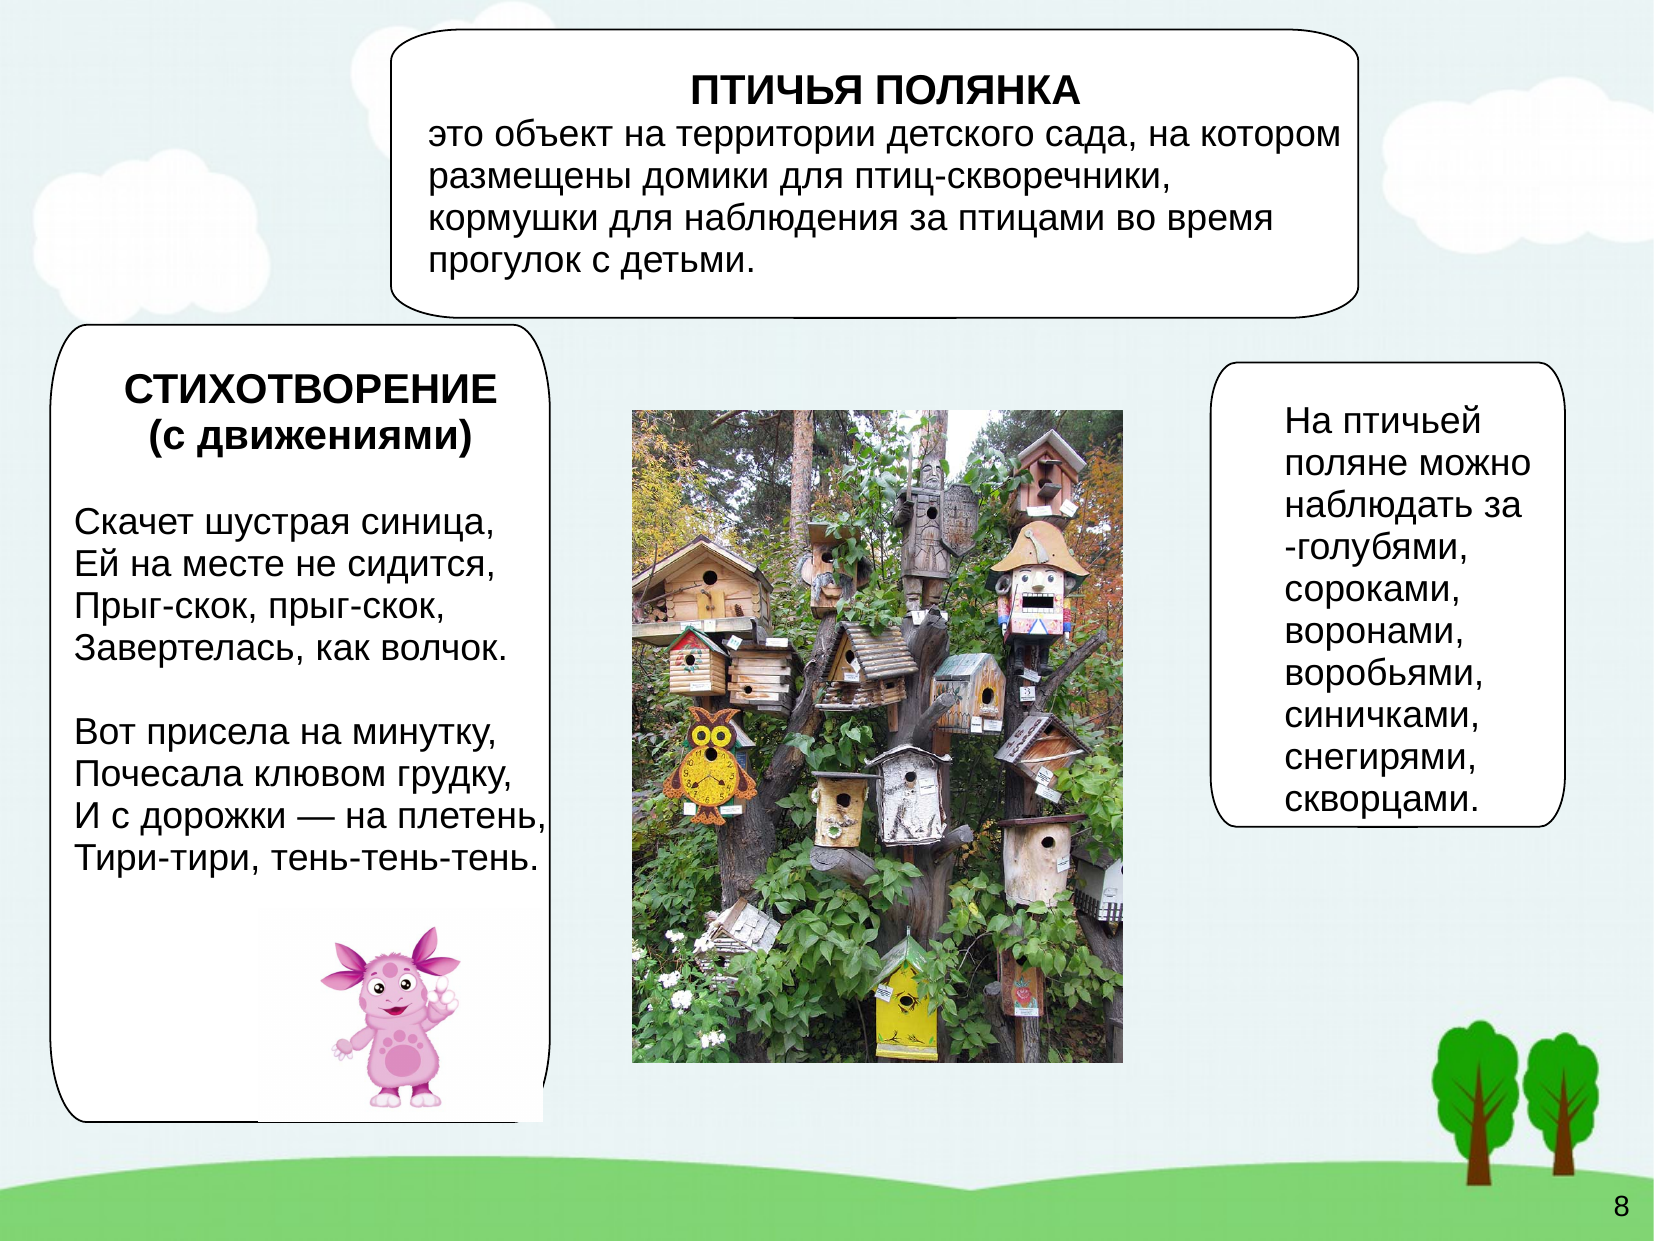

ПТИЧЬЯ ПОЛЯНКА
это объект на территории детского сада, на котором размещены домики для птиц-скворечники, кормушки для наблюдения за птицами во время прогулок с детьми.
СТИХОТВОРЕНИЕ
(с движениями)
Скачет шустрая синица,
Ей на месте не сидится,
Прыг-скок, прыг-скок,
Завертелась, как волчок.
Вот присела на минутку,
Почесала клювом грудку,
И с дорожки — на плетень,
Тири-тири, тень-тень-тень.
На птичьей поляне можно наблюдать за
-голубями, сороками, воронами, воробьями, синичками, снегирями, скворцами.
8